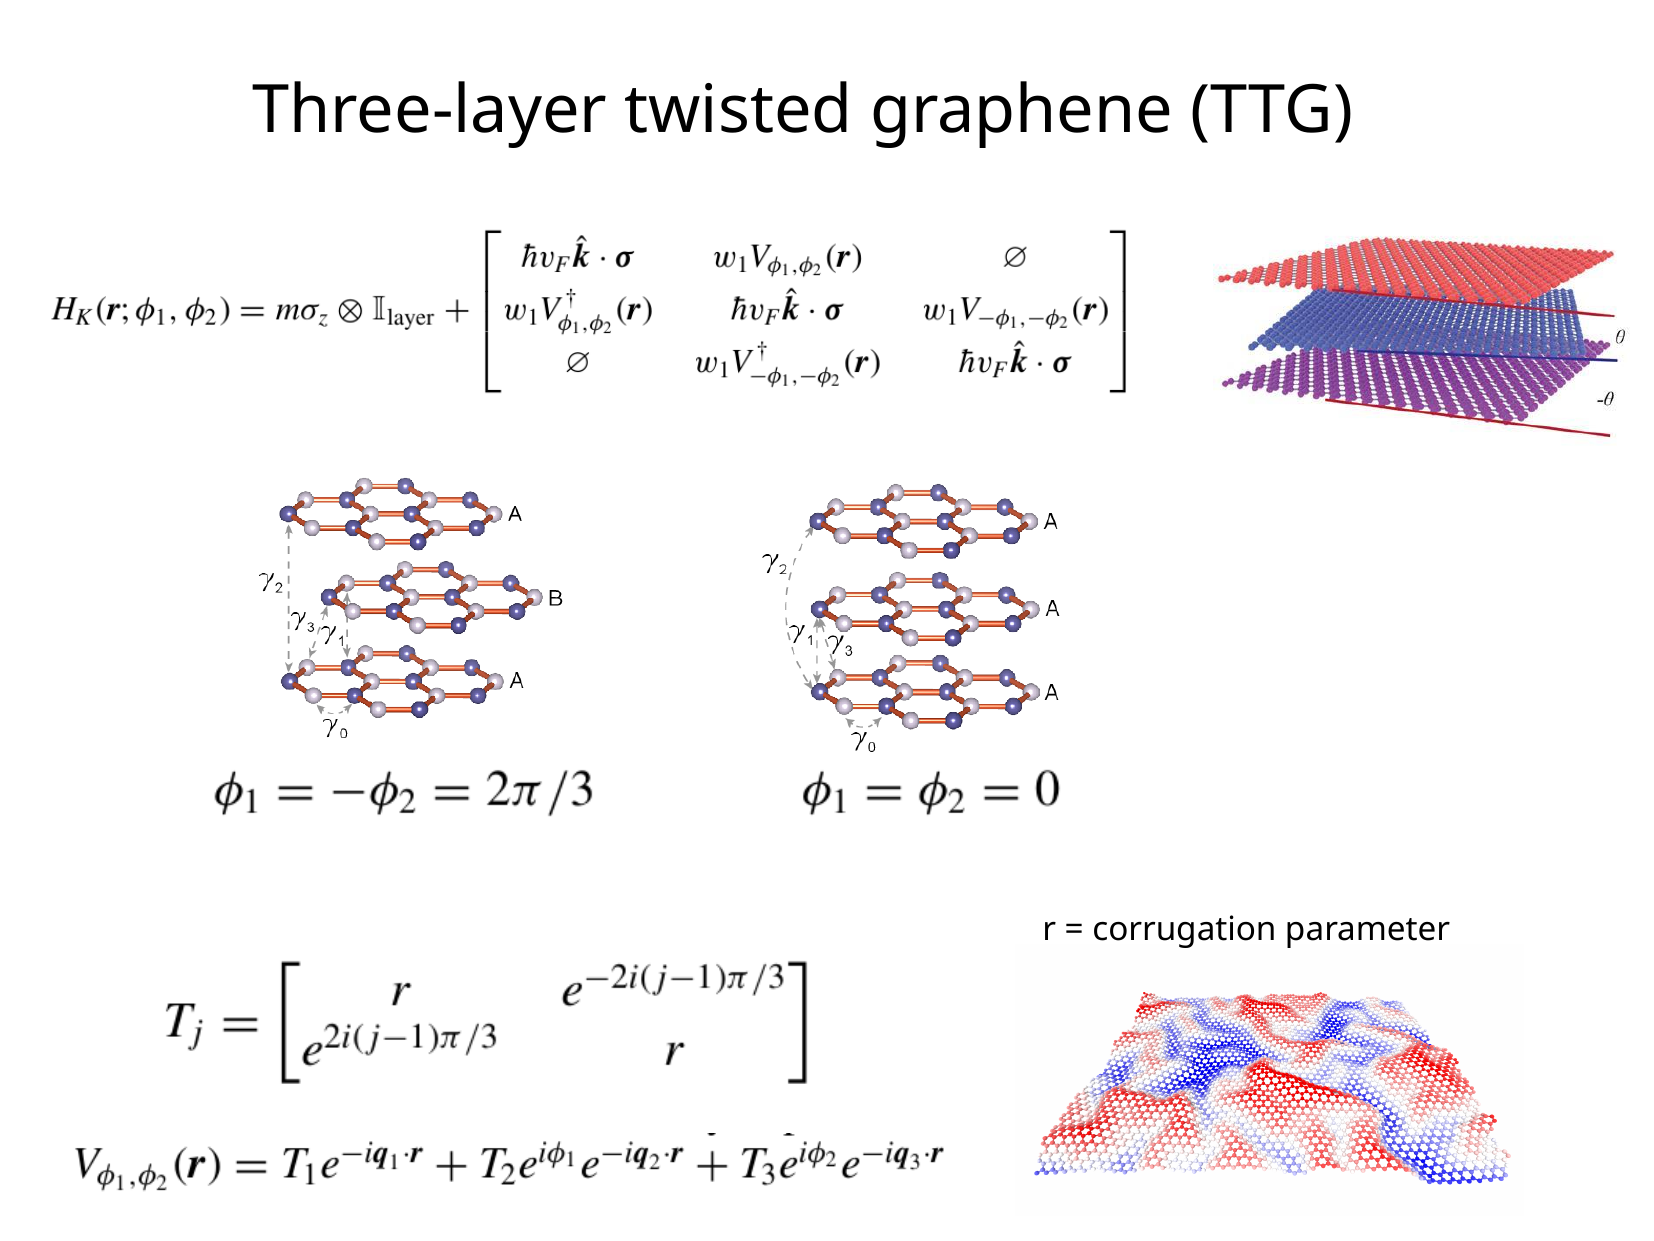

# Three-layer twisted graphene (TTG)
r = corrugation parameter